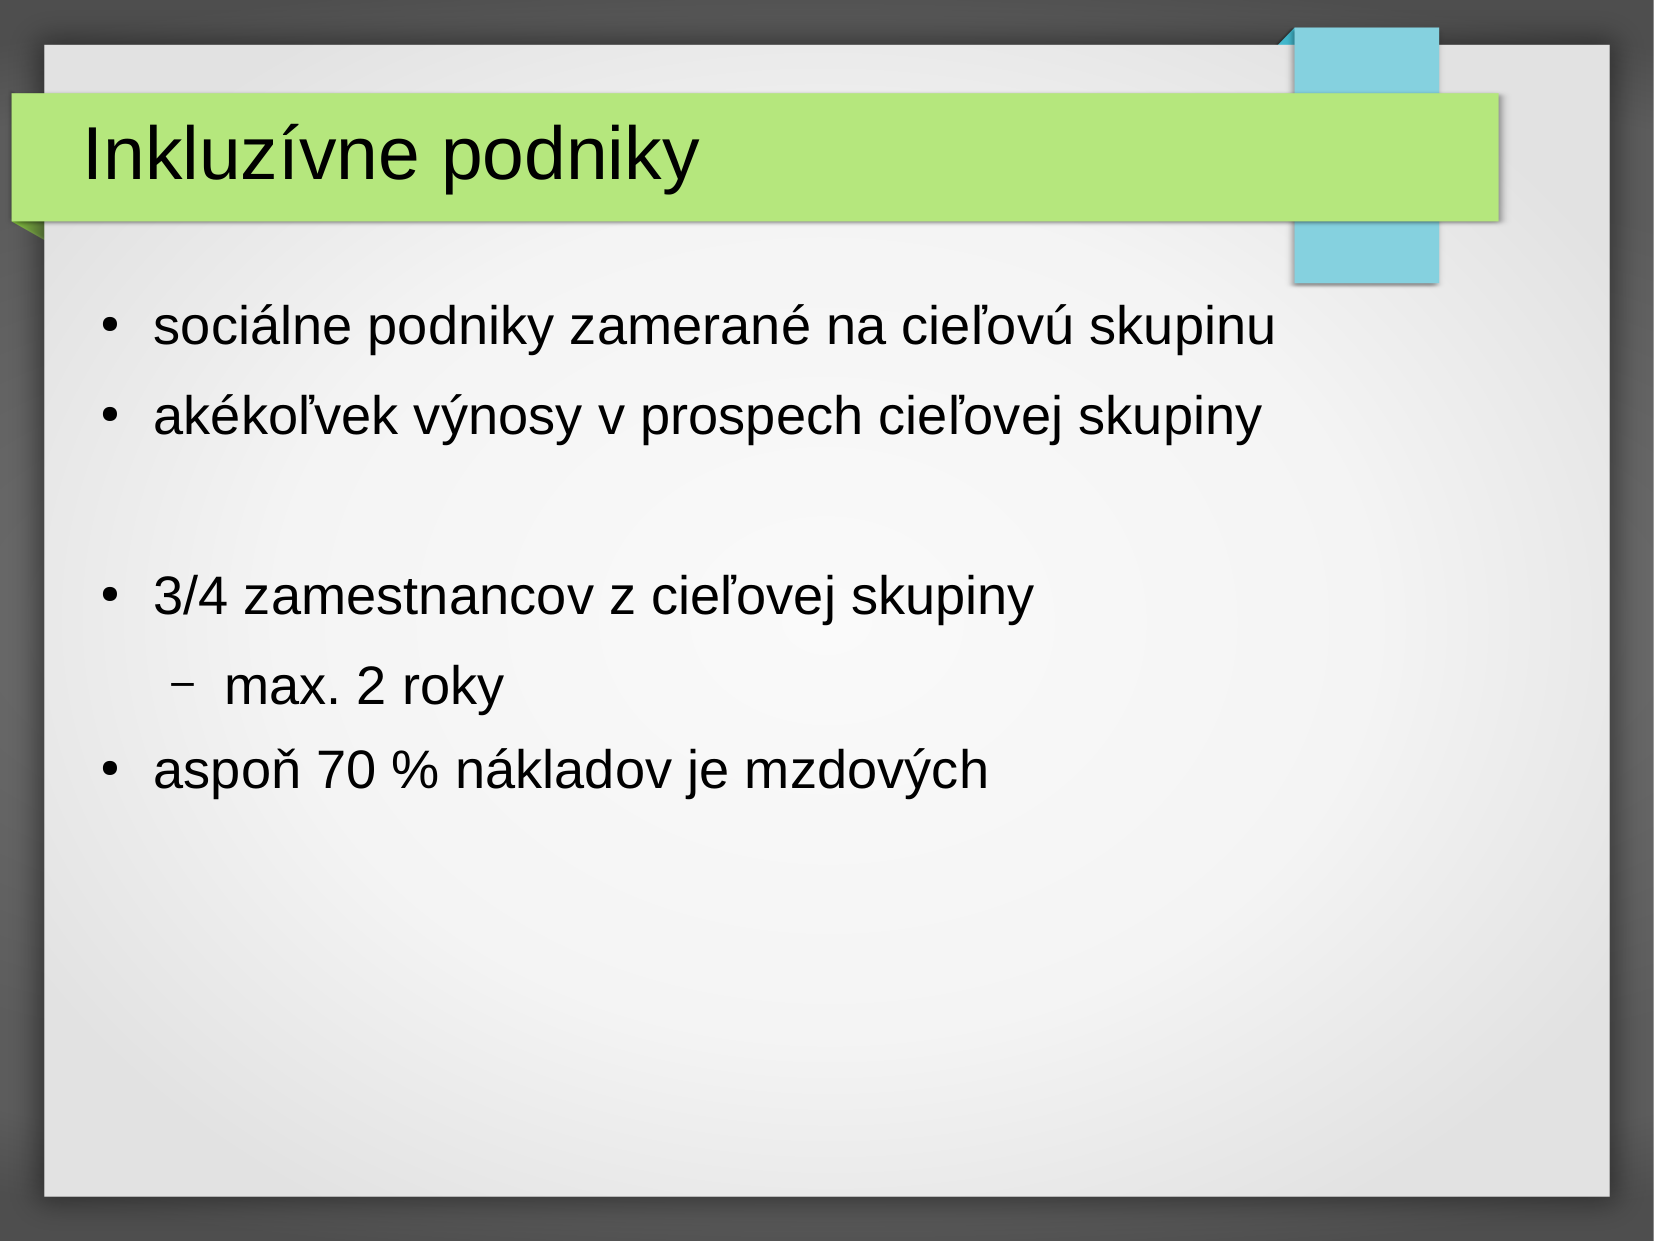

# Inkluzívne podniky
sociálne podniky zamerané na cieľovú skupinu
akékoľvek výnosy v prospech cieľovej skupiny
3/4 zamestnancov z cieľovej skupiny
max. 2 roky
aspoň 70 % nákladov je mzdových